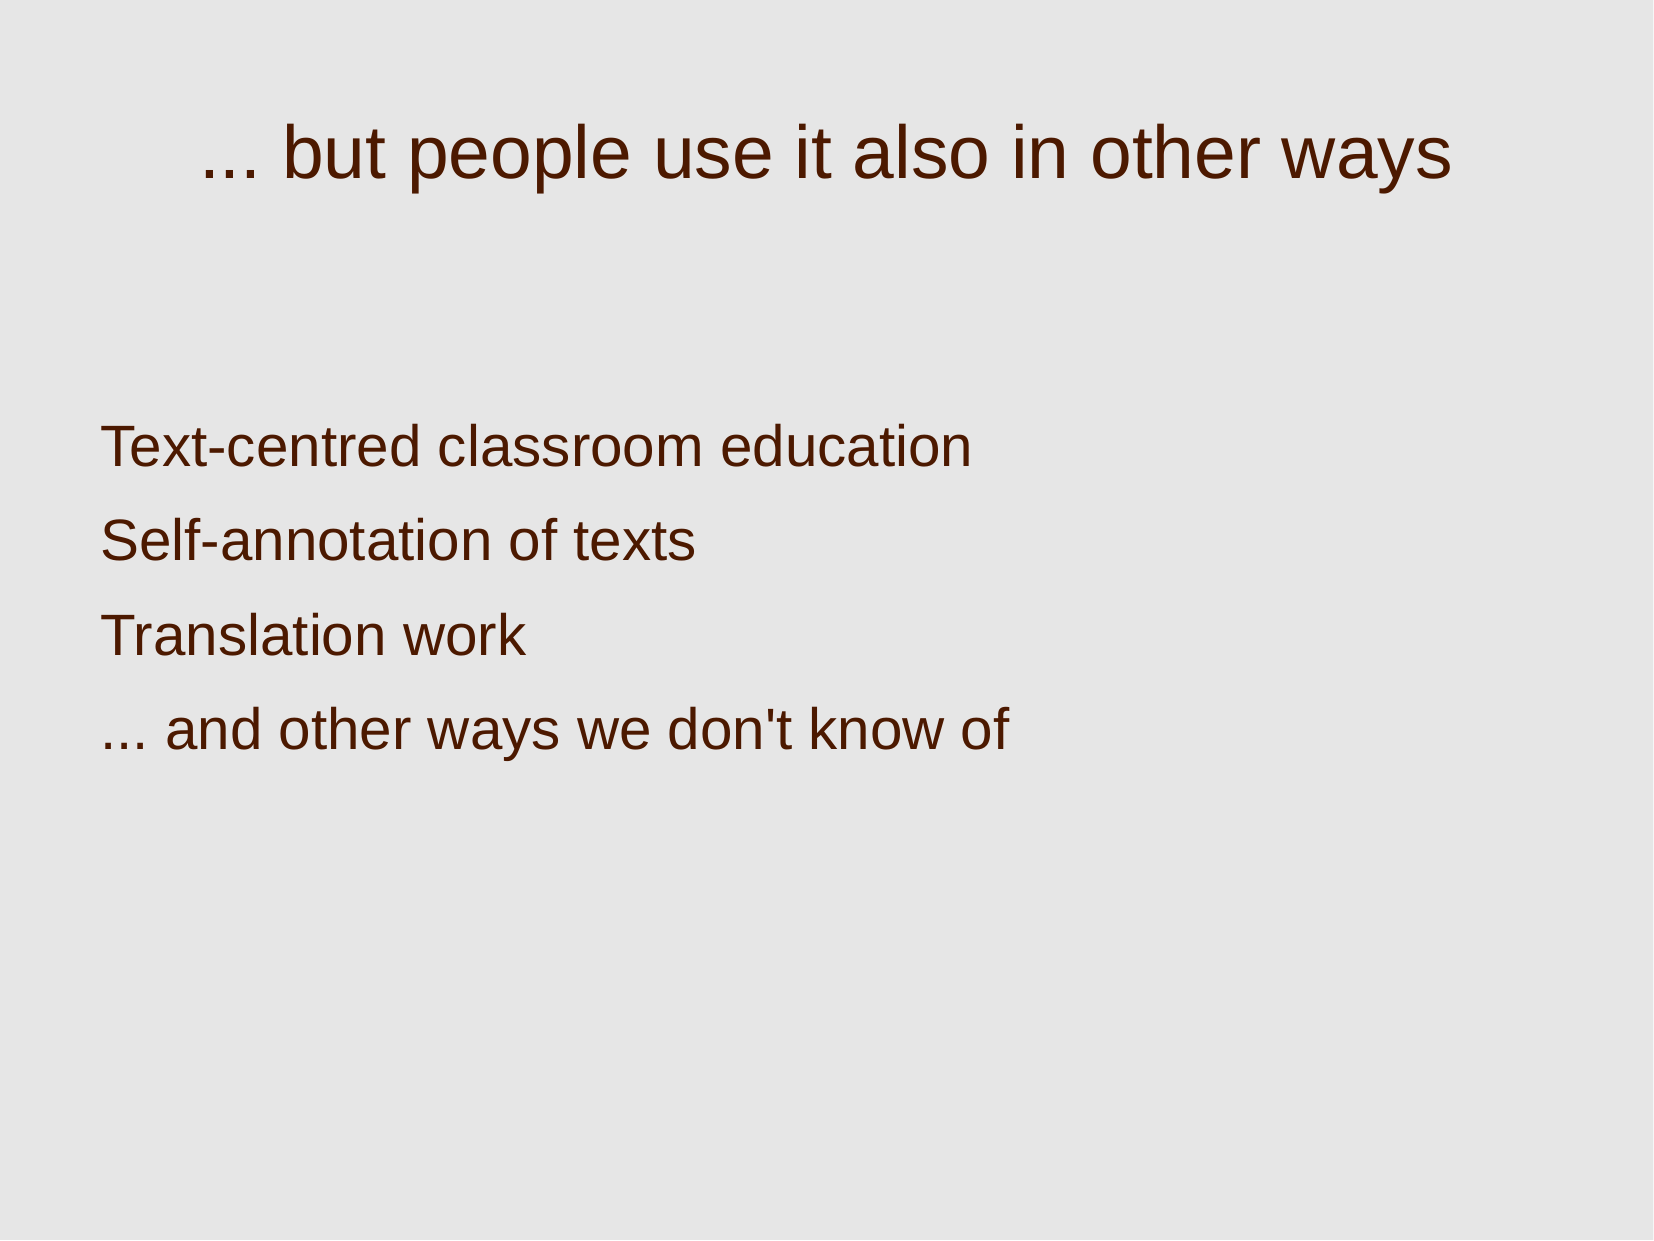

# ... but people use it also in other ways
Text-centred classroom education
Self-annotation of texts
Translation work
... and other ways we don't know of